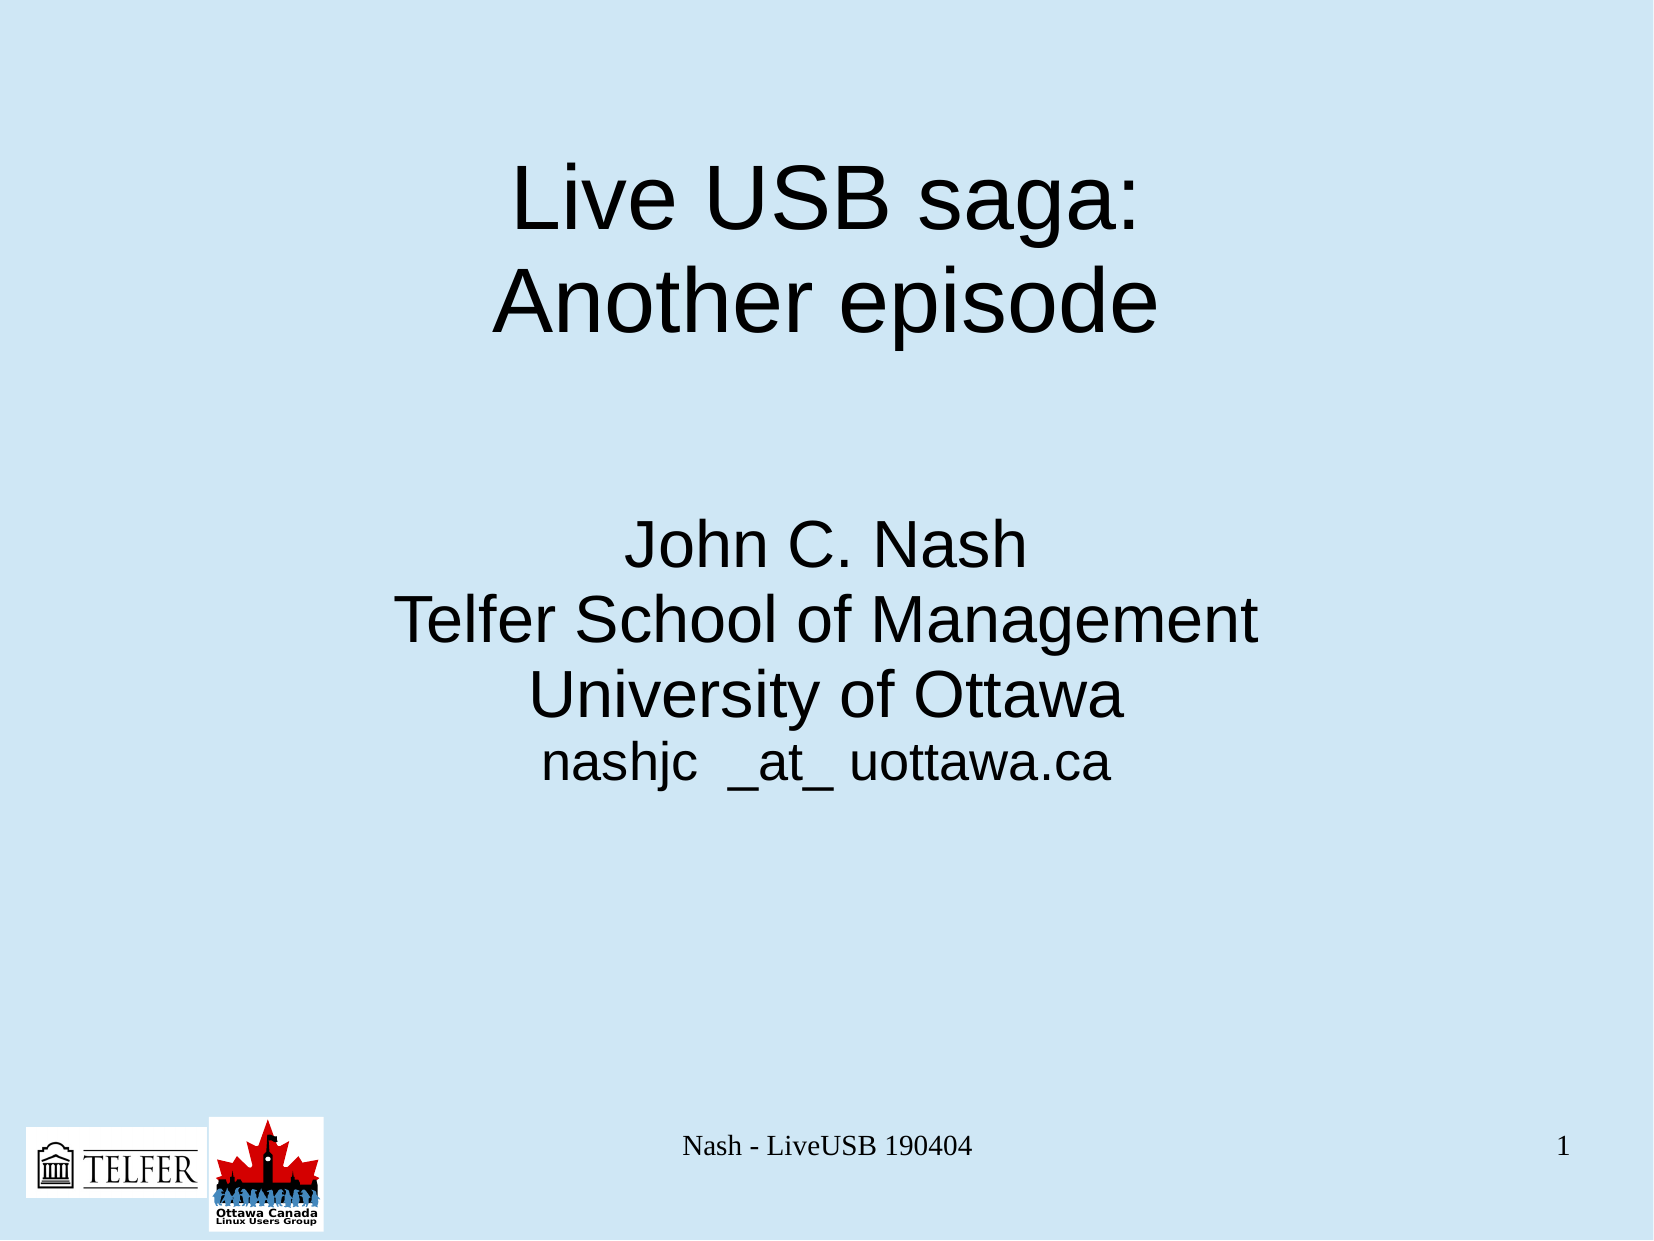

# Live USB saga: Another episode
John C. Nash
Telfer School of Management
University of Ottawa
nashjc _at_ uottawa.ca
Nash - LiveUSB 190404
1